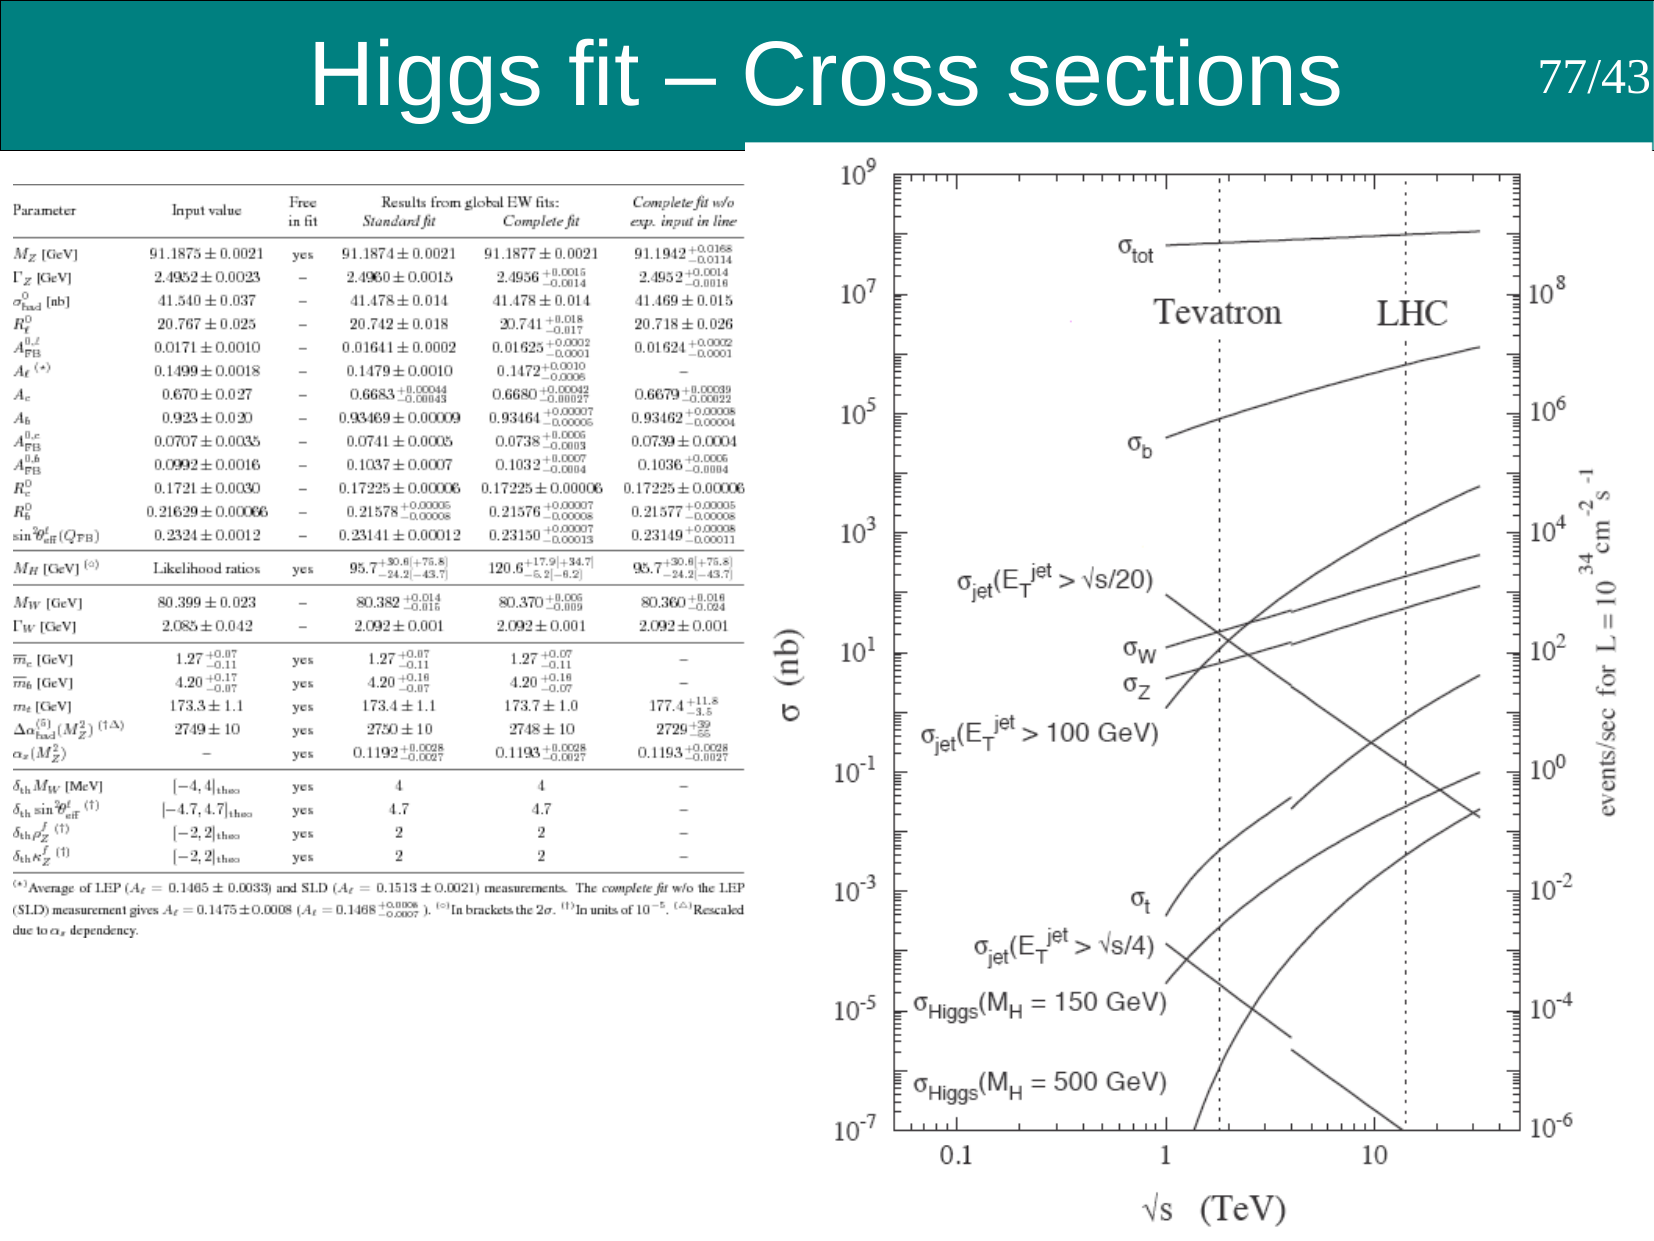

# Higgs fit – Cross sections
77